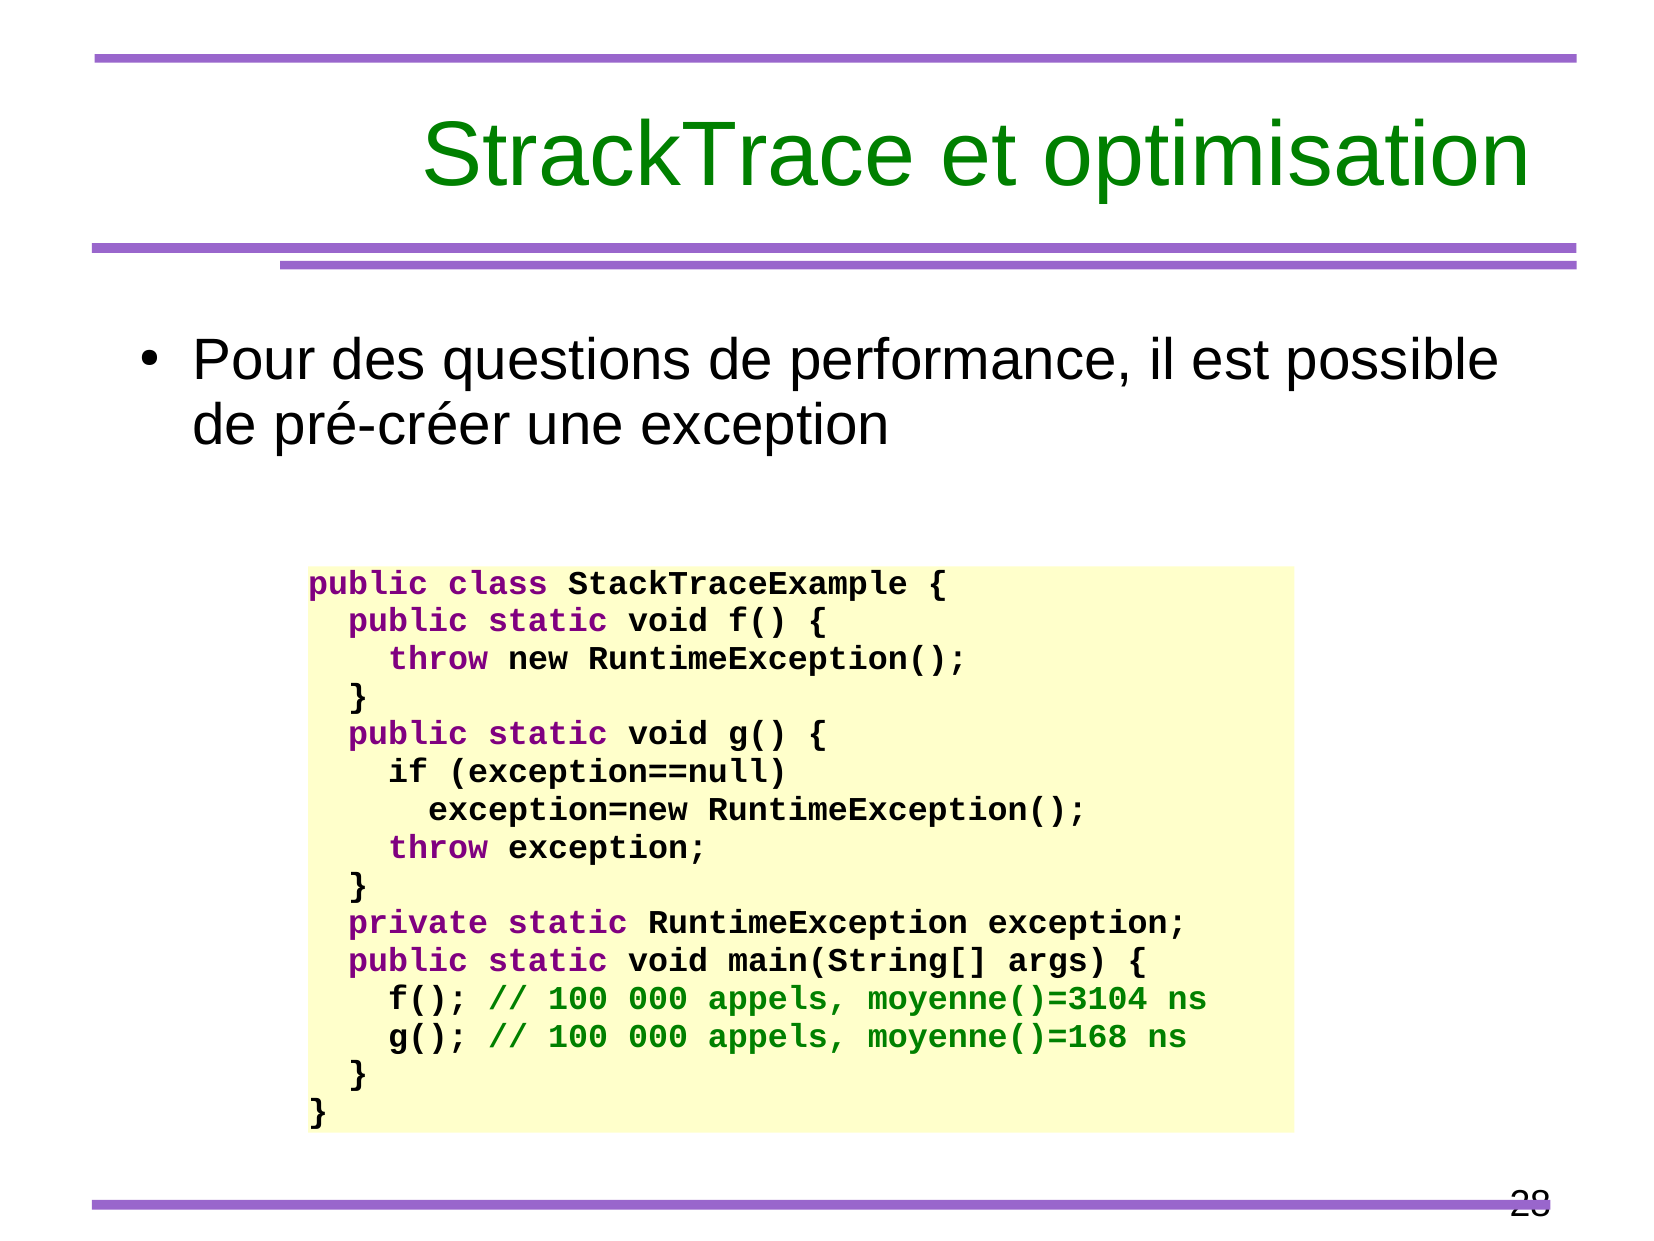

# StrackTrace et optimisation
Pour des questions de performance, il est possible de pré-créer une exception
public class StackTraceExample {
 public static void f() {
 throw new RuntimeException();
 }
 public static void g() {
 if (exception==null)
 exception=new RuntimeException();
 throw exception;
 }
 private static RuntimeException exception;
 public static void main(String[] args) {
 f(); // 100 000 appels, moyenne()=3104 ns
 g(); // 100 000 appels, moyenne()=168 ns
 }
}